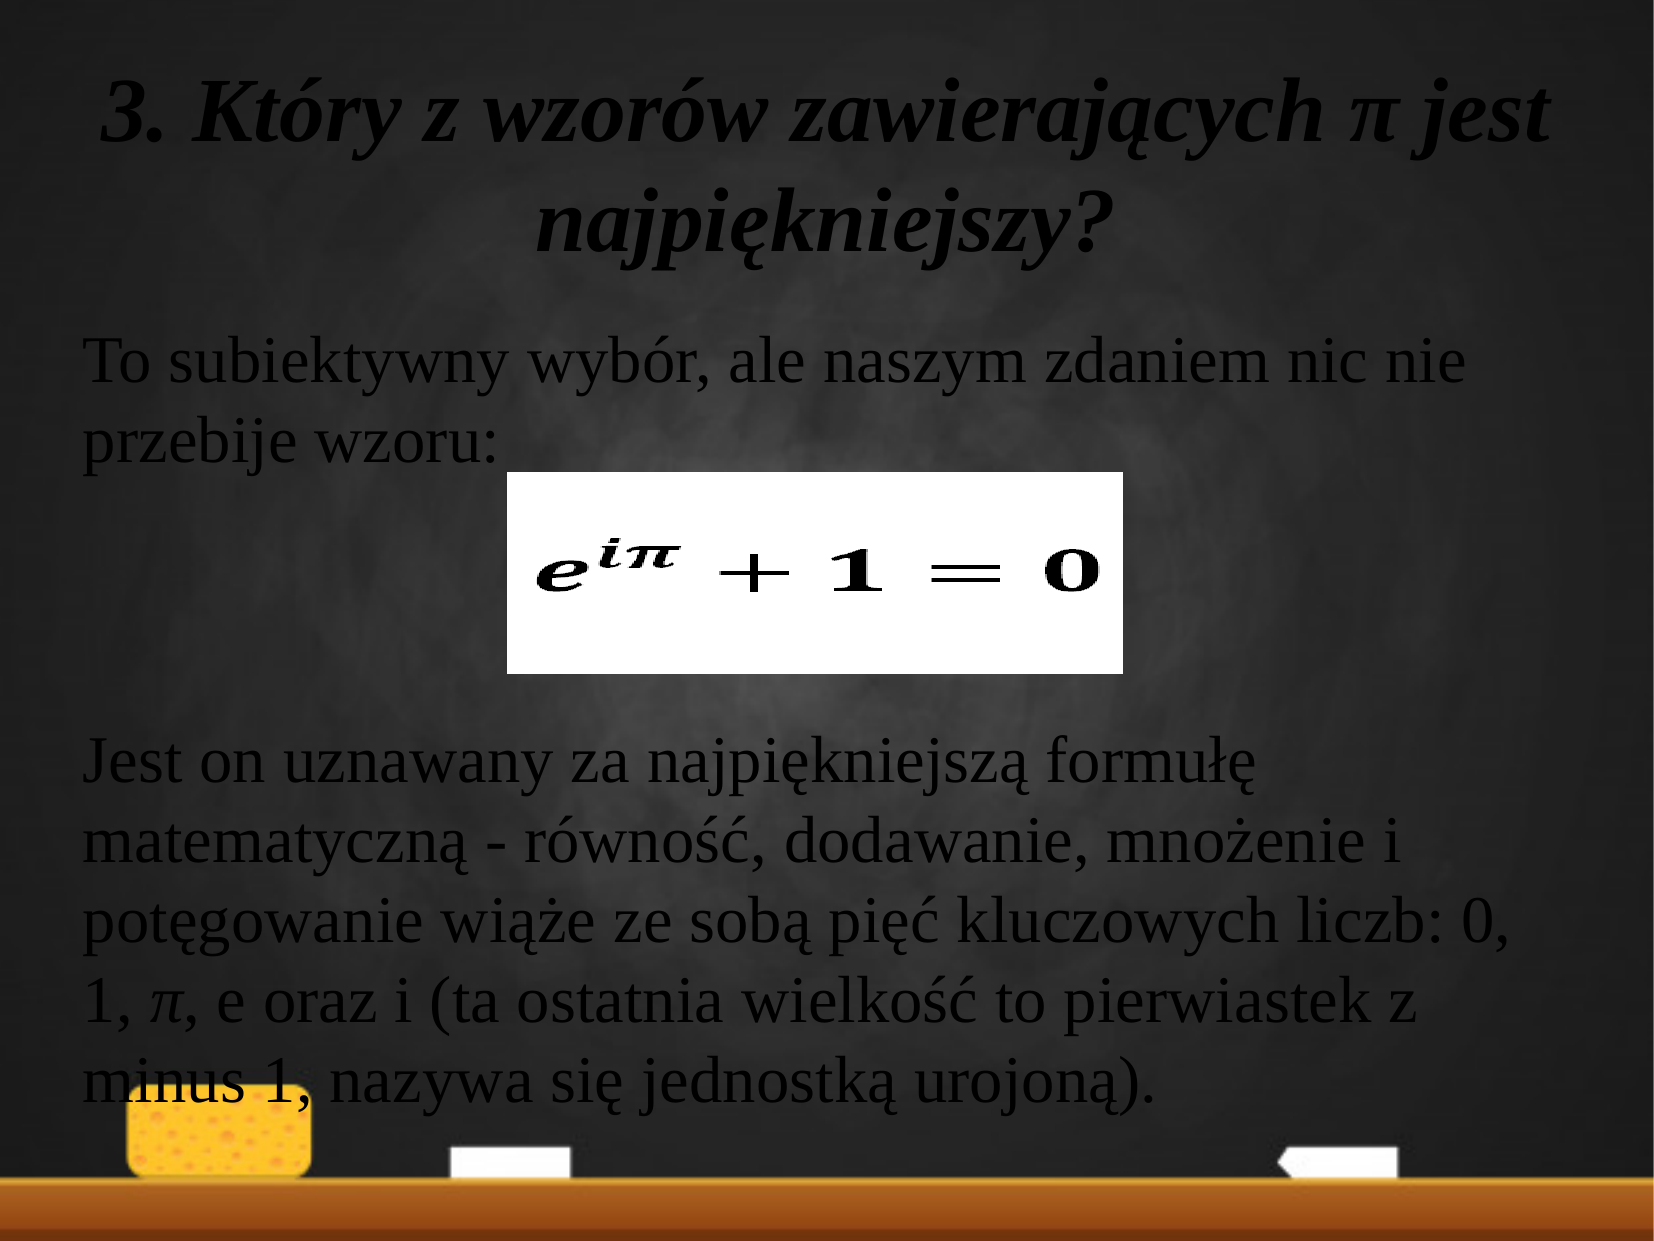

# 3. Który z wzorów zawierających π jest najpiękniejszy?
To subiektywny wybór, ale naszym zdaniem nic nie przebije wzoru:
Jest on uznawany za najpiękniejszą formułę matematyczną - równość, dodawanie, mnożenie i potęgowanie wiąże ze sobą pięć kluczowych liczb: 0, 1, π, e oraz i (ta ostatnia wielkość to pierwiastek z minus 1, nazywa się jednostką urojoną).